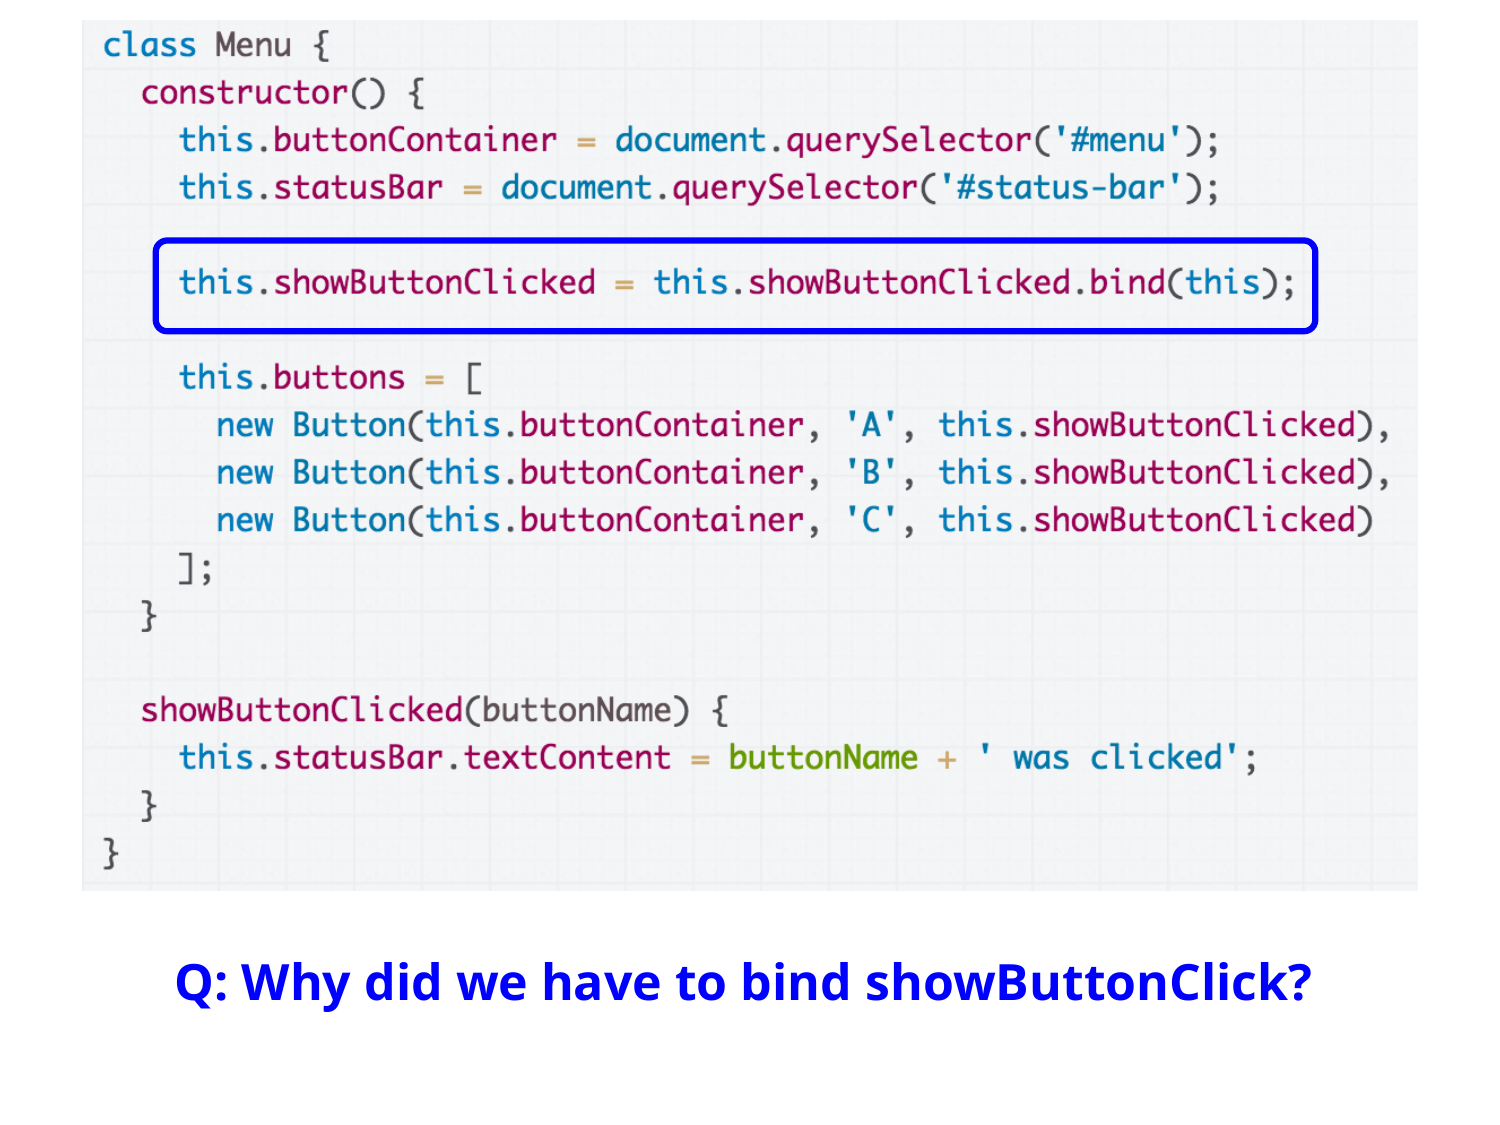

# Q: Why did we have to bind showButtonClick?